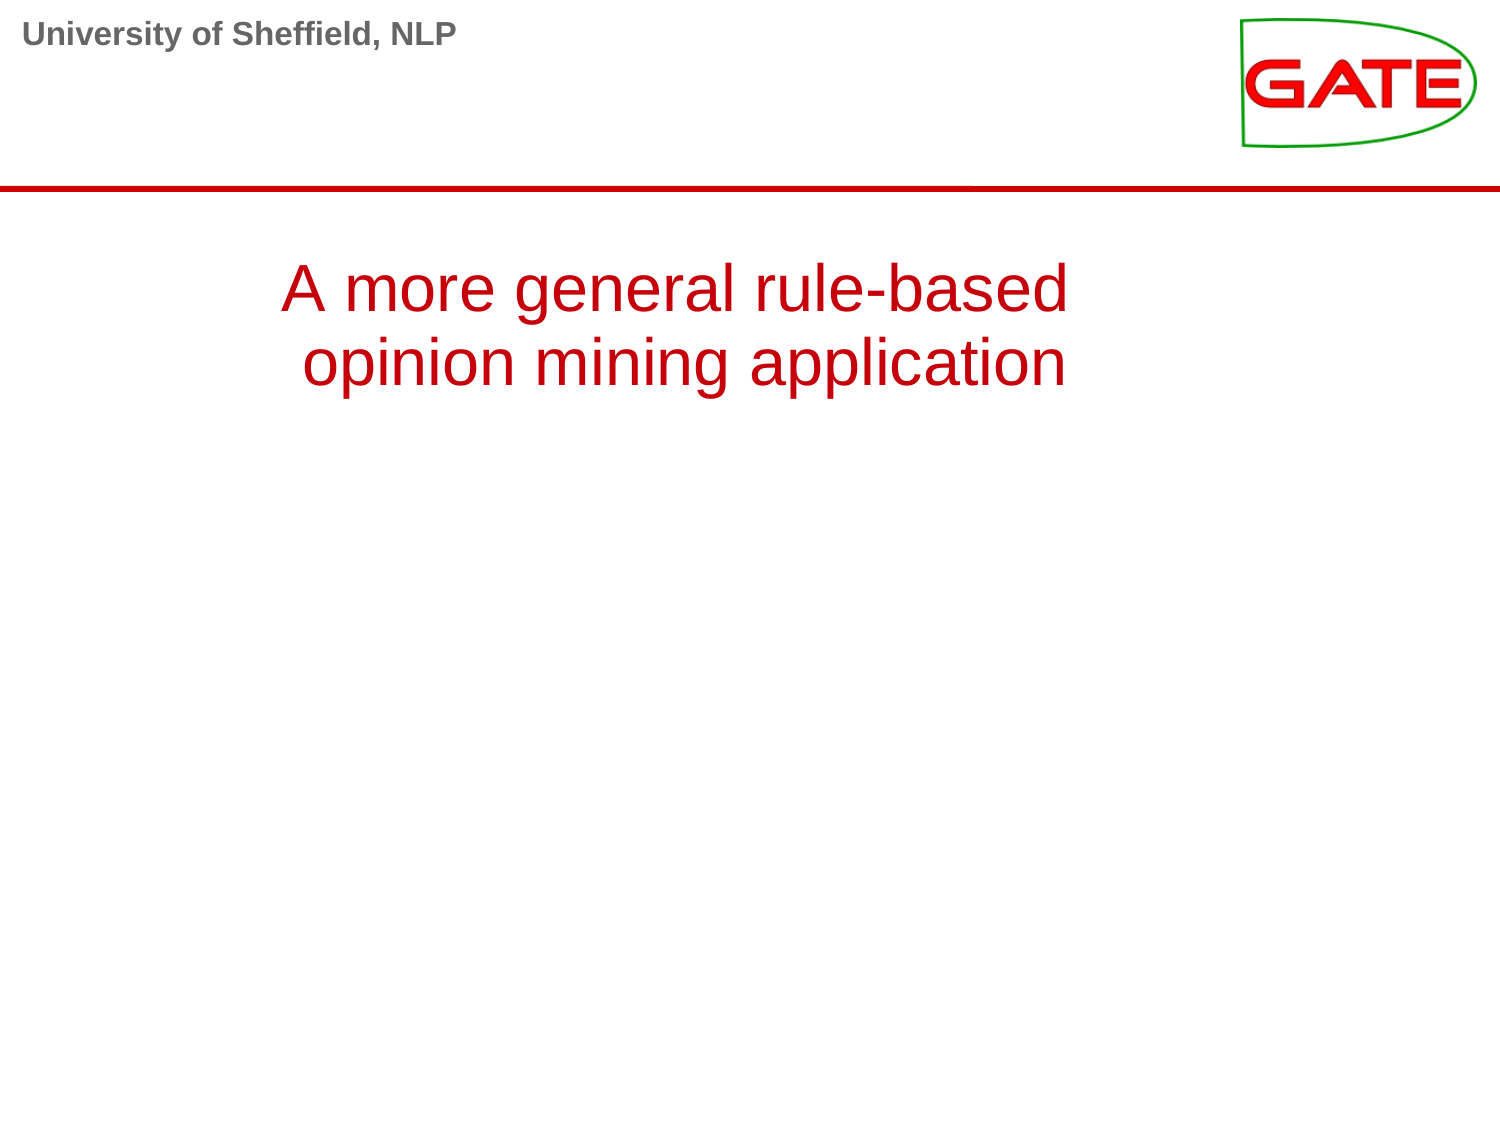

# A more general rule-based
opinion mining application